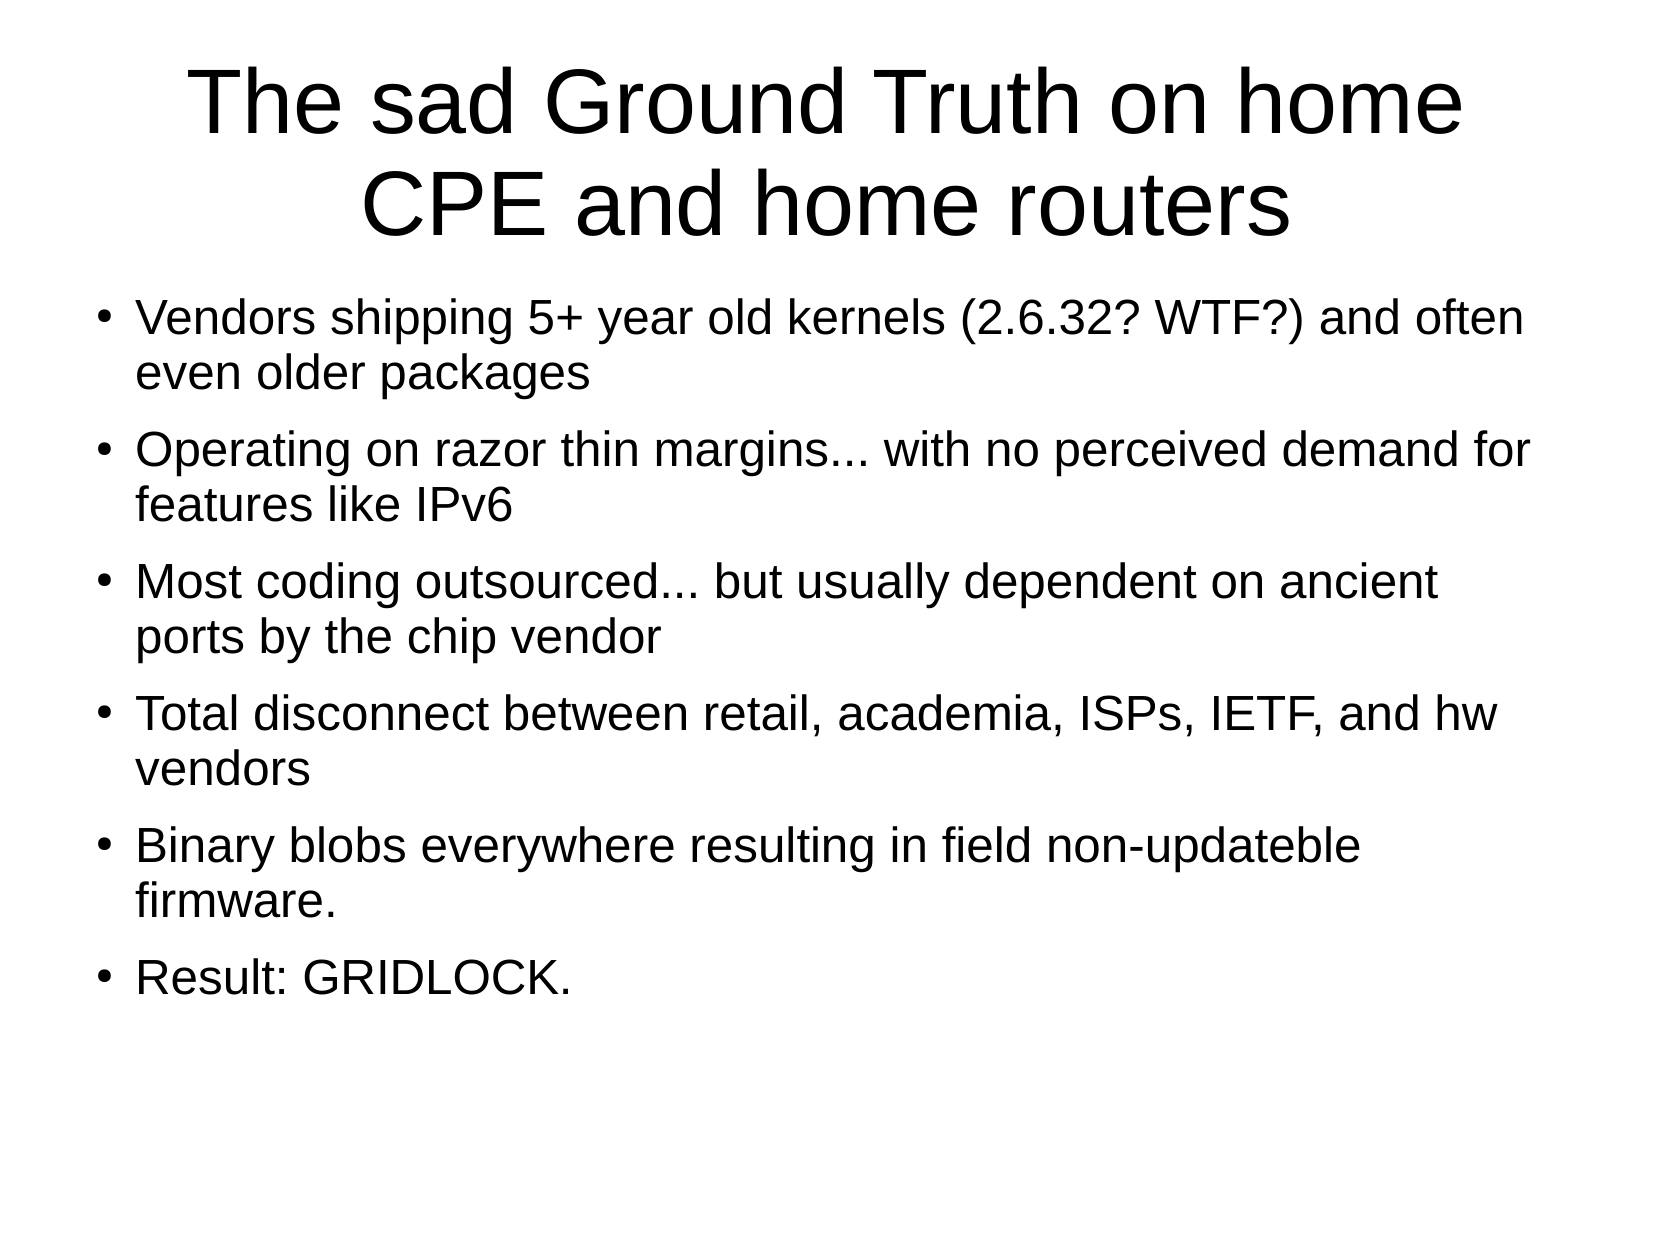

# The sad Ground Truth on home CPE and home routers
Vendors shipping 5+ year old kernels (2.6.32? WTF?) and often even older packages
Operating on razor thin margins... with no perceived demand for features like IPv6
Most coding outsourced... but usually dependent on ancient ports by the chip vendor
Total disconnect between retail, academia, ISPs, IETF, and hw vendors
Binary blobs everywhere resulting in field non-updateble firmware.
Result: GRIDLOCK.